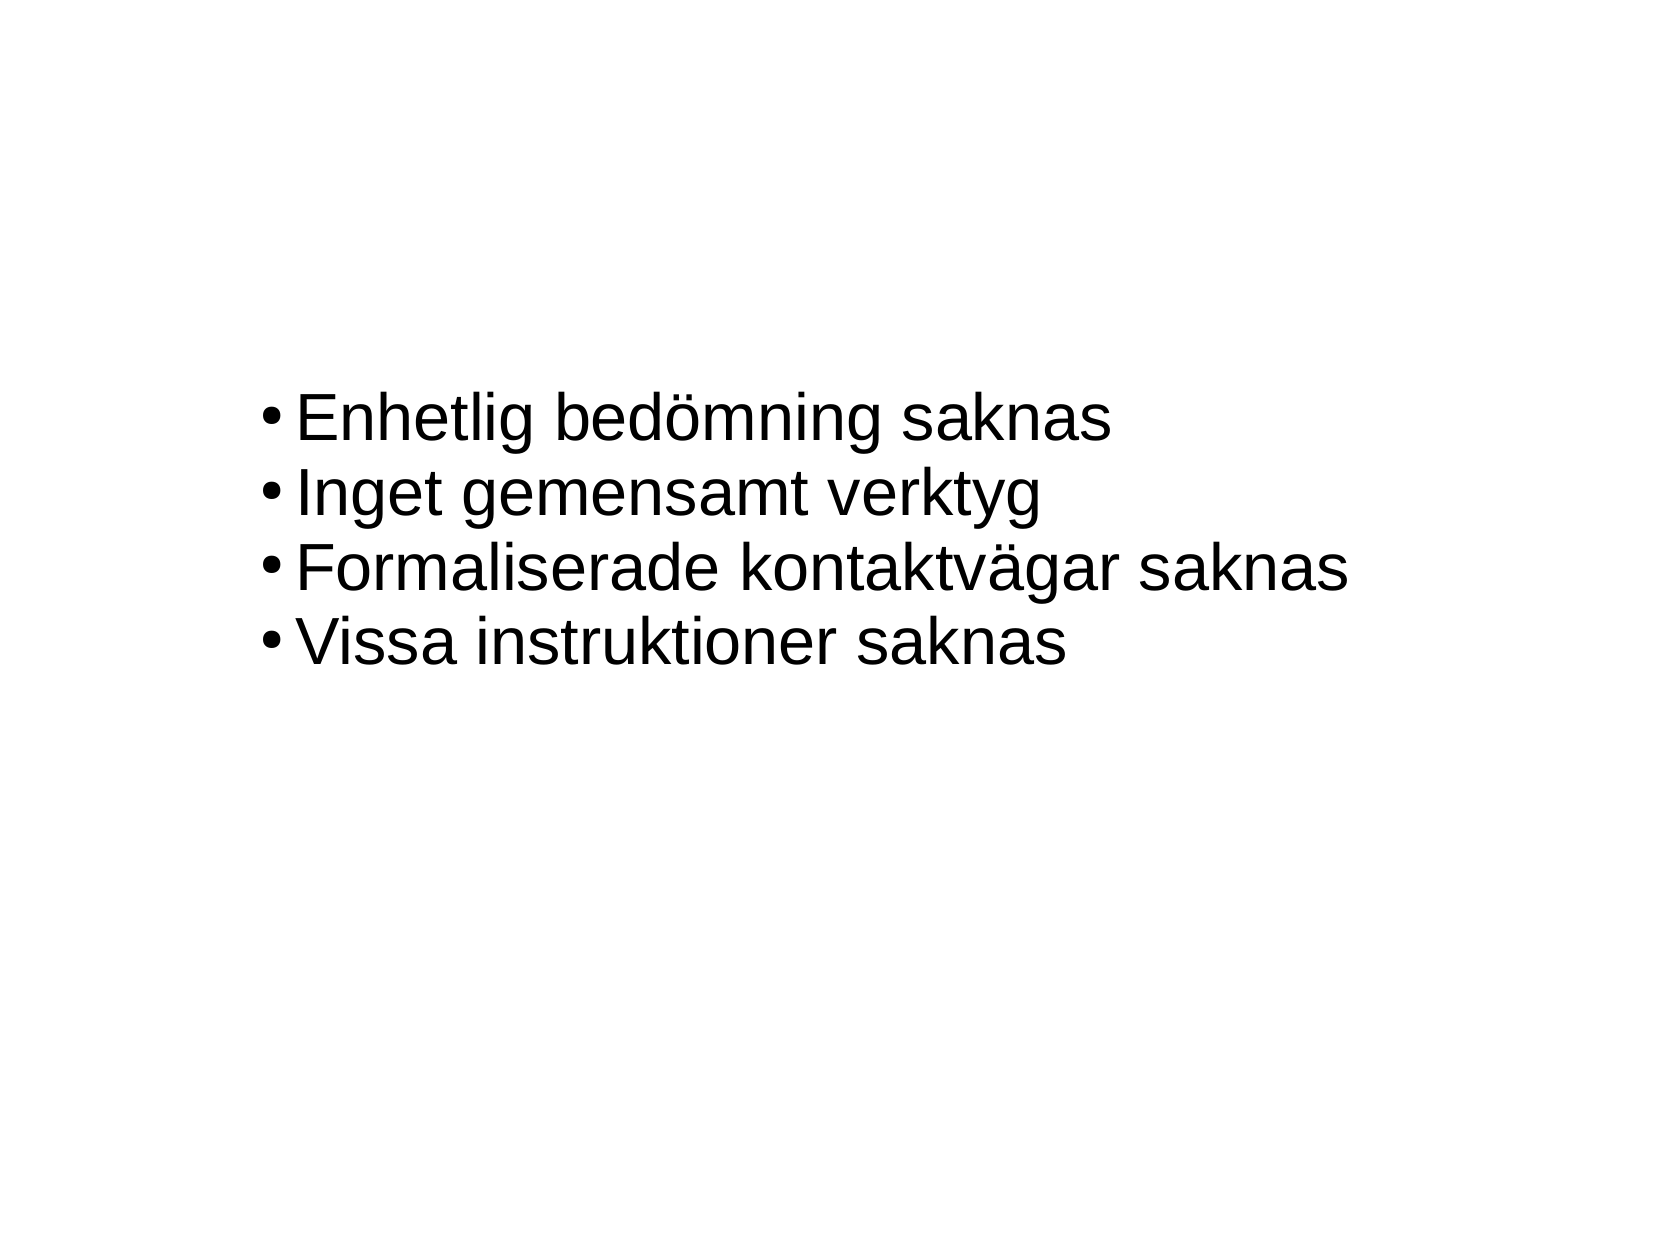

# Enhetlig bedömning saknas
Inget gemensamt verktyg
Formaliserade kontaktvägar saknas
Vissa instruktioner saknas